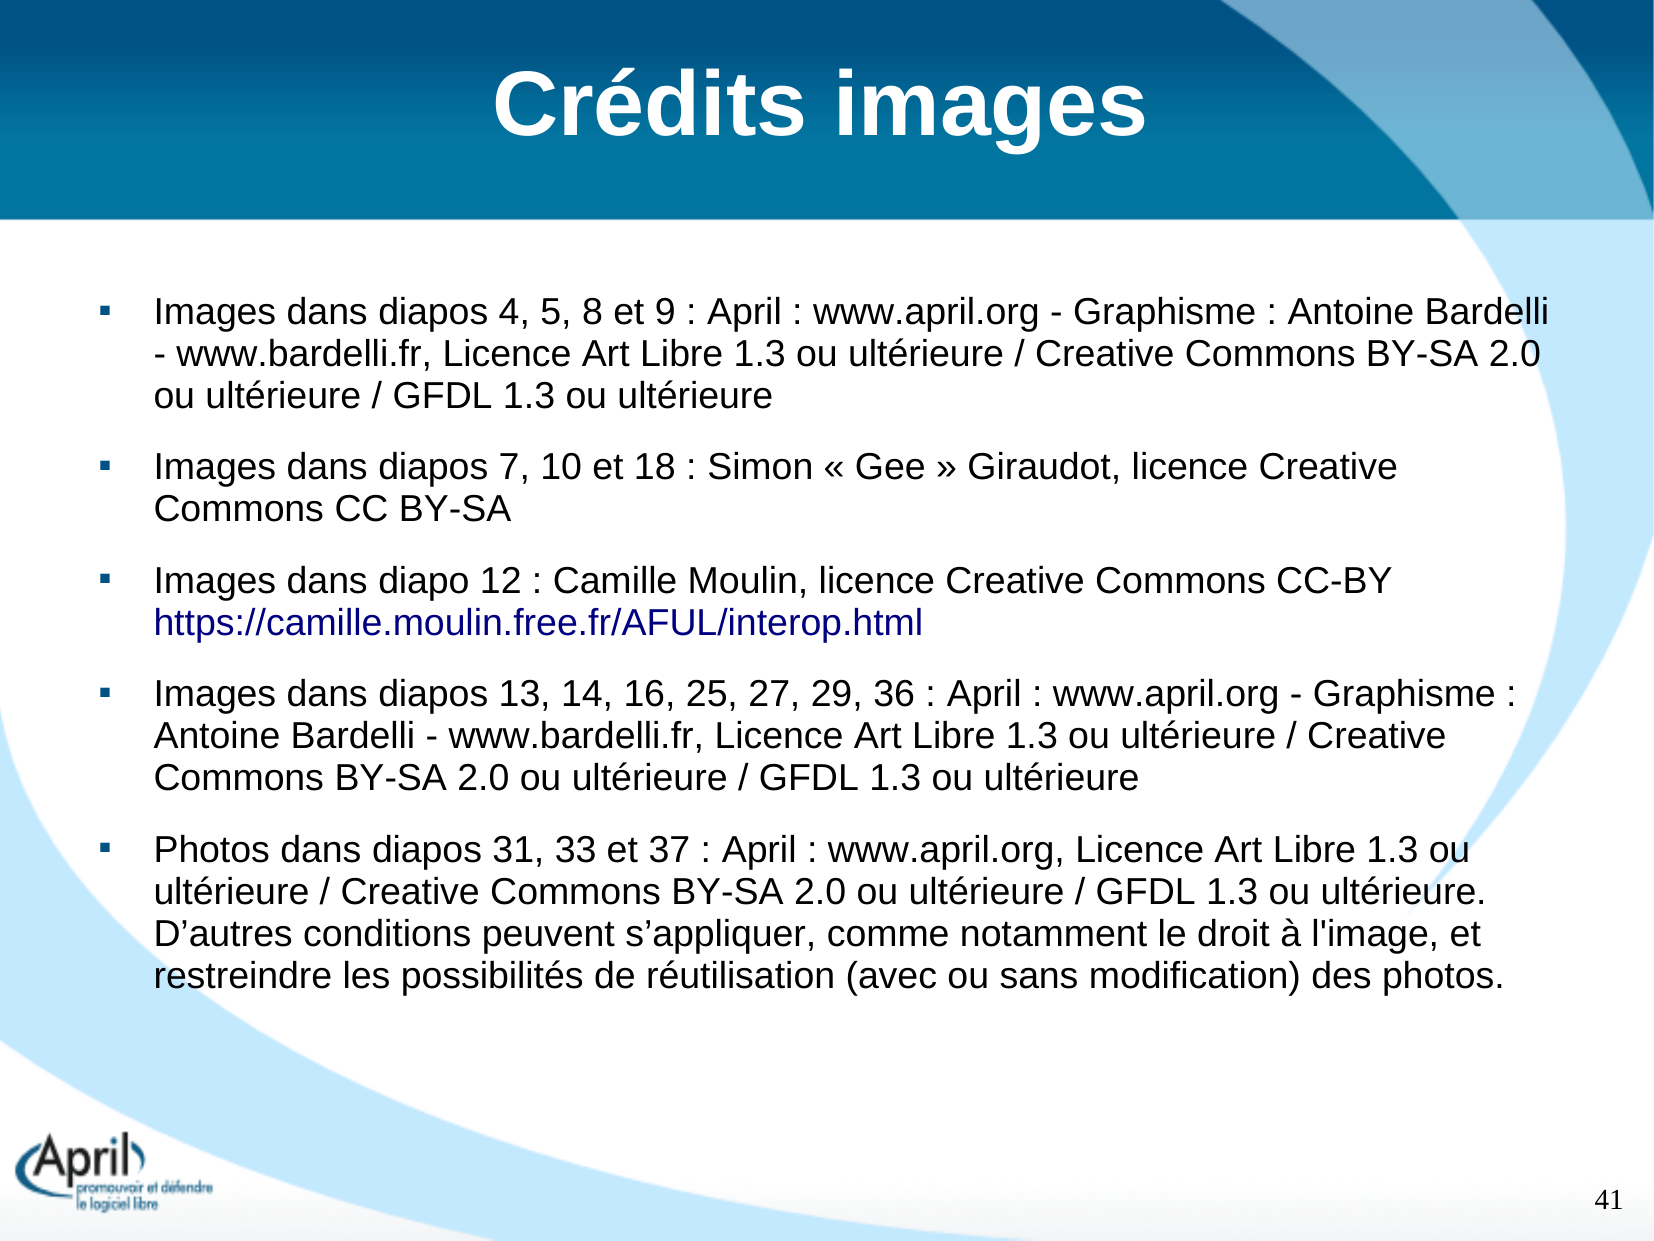

# Crédits images
Images dans diapos 4, 5, 8 et 9 : April : www.april.org - Graphisme : Antoine Bardelli - www.bardelli.fr, Licence Art Libre 1.3 ou ultérieure / Creative Commons BY-SA 2.0 ou ultérieure / GFDL 1.3 ou ultérieure
Images dans diapos 7, 10 et 18 : Simon « Gee » Giraudot, licence Creative Commons CC BY-SA
Images dans diapo 12 : Camille Moulin, licence Creative Commons CC-BY https://camille.moulin.free.fr/AFUL/interop.html
Images dans diapos 13, 14, 16, 25, 27, 29, 36 : April : www.april.org - Graphisme : Antoine Bardelli - www.bardelli.fr, Licence Art Libre 1.3 ou ultérieure / Creative Commons BY-SA 2.0 ou ultérieure / GFDL 1.3 ou ultérieure
Photos dans diapos 31, 33 et 37 : April : www.april.org, Licence Art Libre 1.3 ou ultérieure / Creative Commons BY-SA 2.0 ou ultérieure / GFDL 1.3 ou ultérieure. D’autres conditions peuvent s’appliquer, comme notamment le droit à l'image, et restreindre les possibilités de réutilisation (avec ou sans modification) des photos.
41